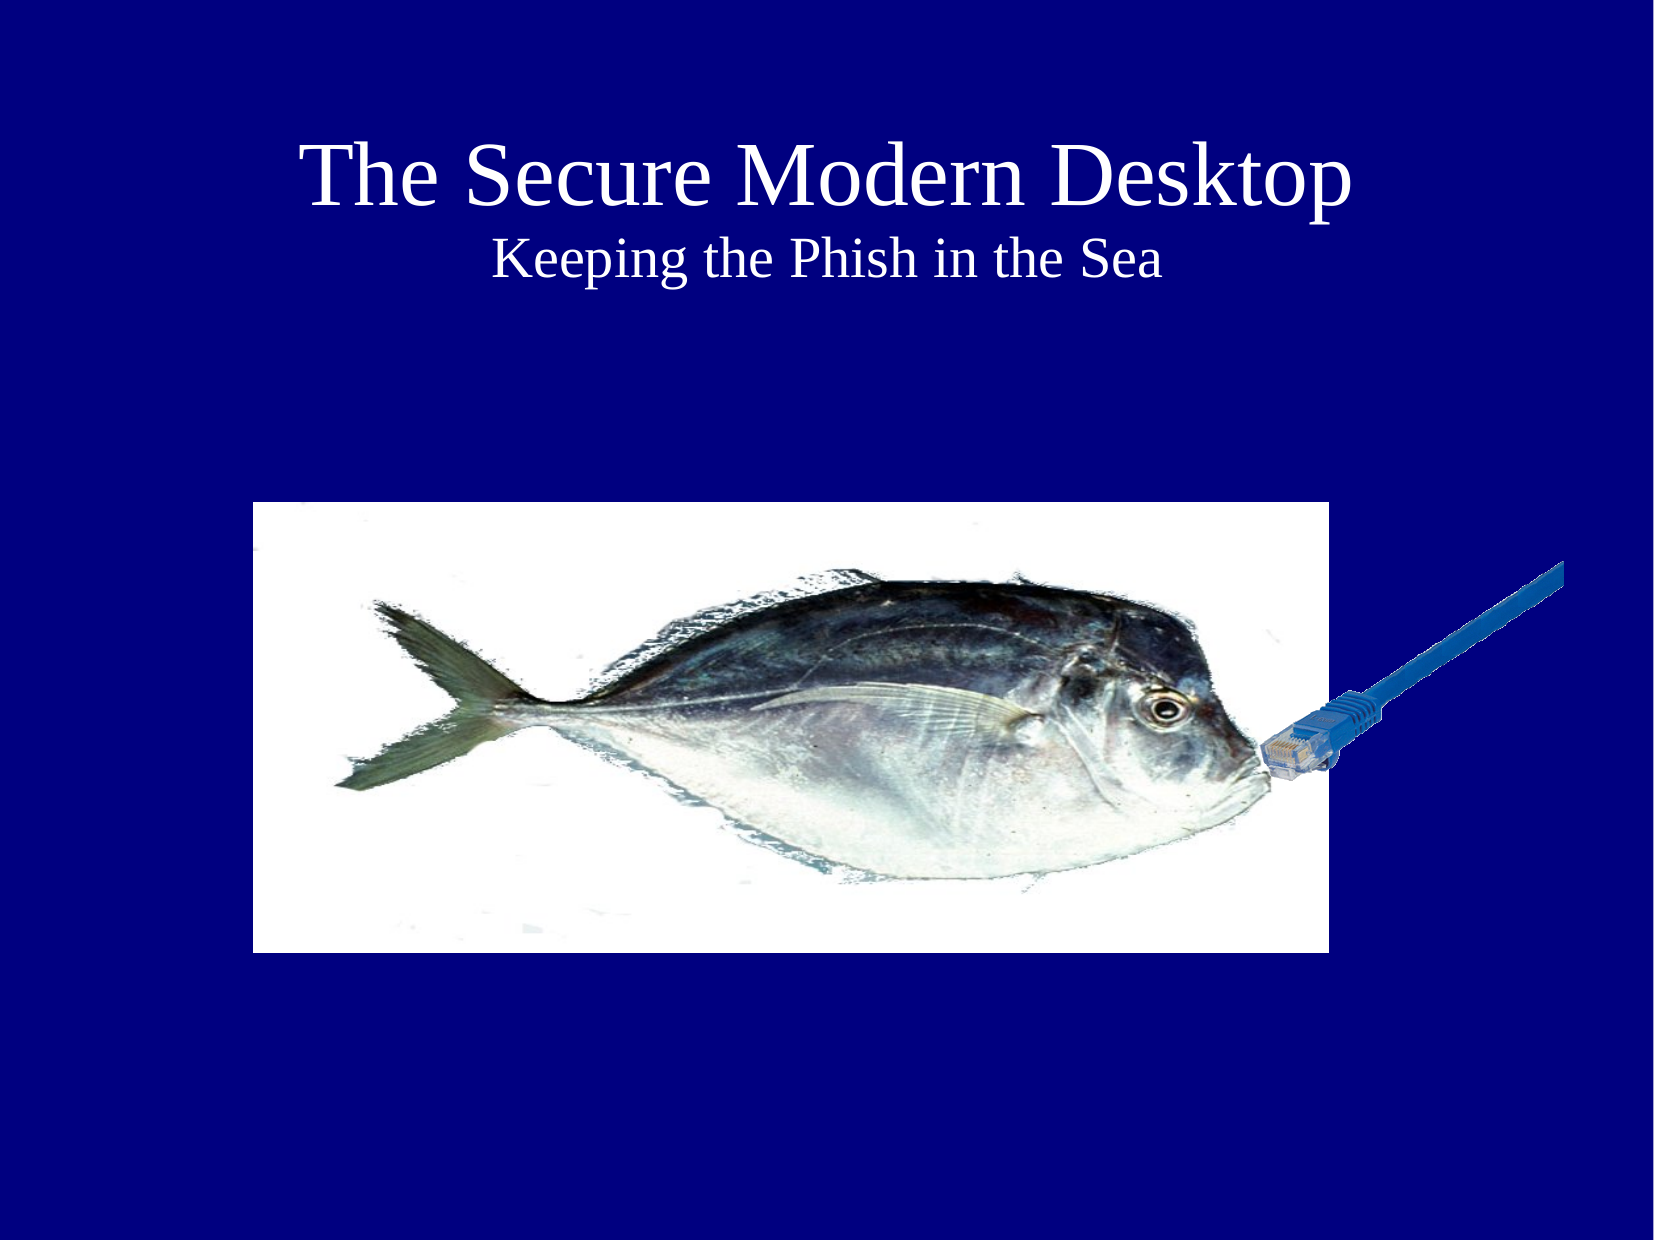

# The Secure Modern Desktop Keeping the Phish in the Sea